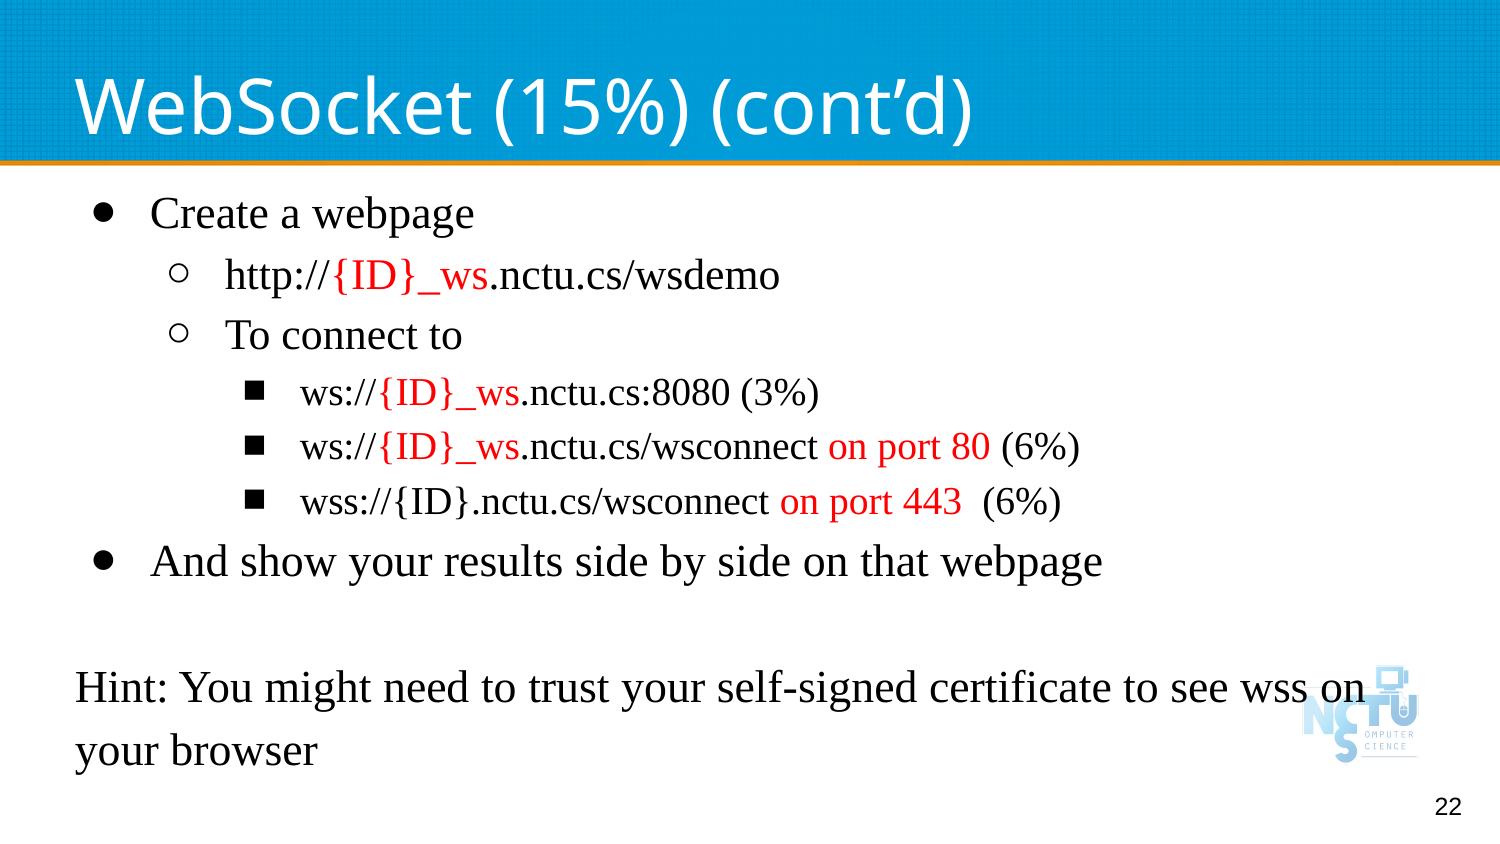

# WebSocket (15%) (cont’d)
Create a webpage
http://{ID}_ws.nctu.cs/wsdemo
To connect to
ws://{ID}_ws.nctu.cs:8080 (3%)
ws://{ID}_ws.nctu.cs/wsconnect on port 80 (6%)
wss://{ID}.nctu.cs/wsconnect on port 443 (6%)
And show your results side by side on that webpage
Hint: You might need to trust your self-signed certificate to see wss on your browser